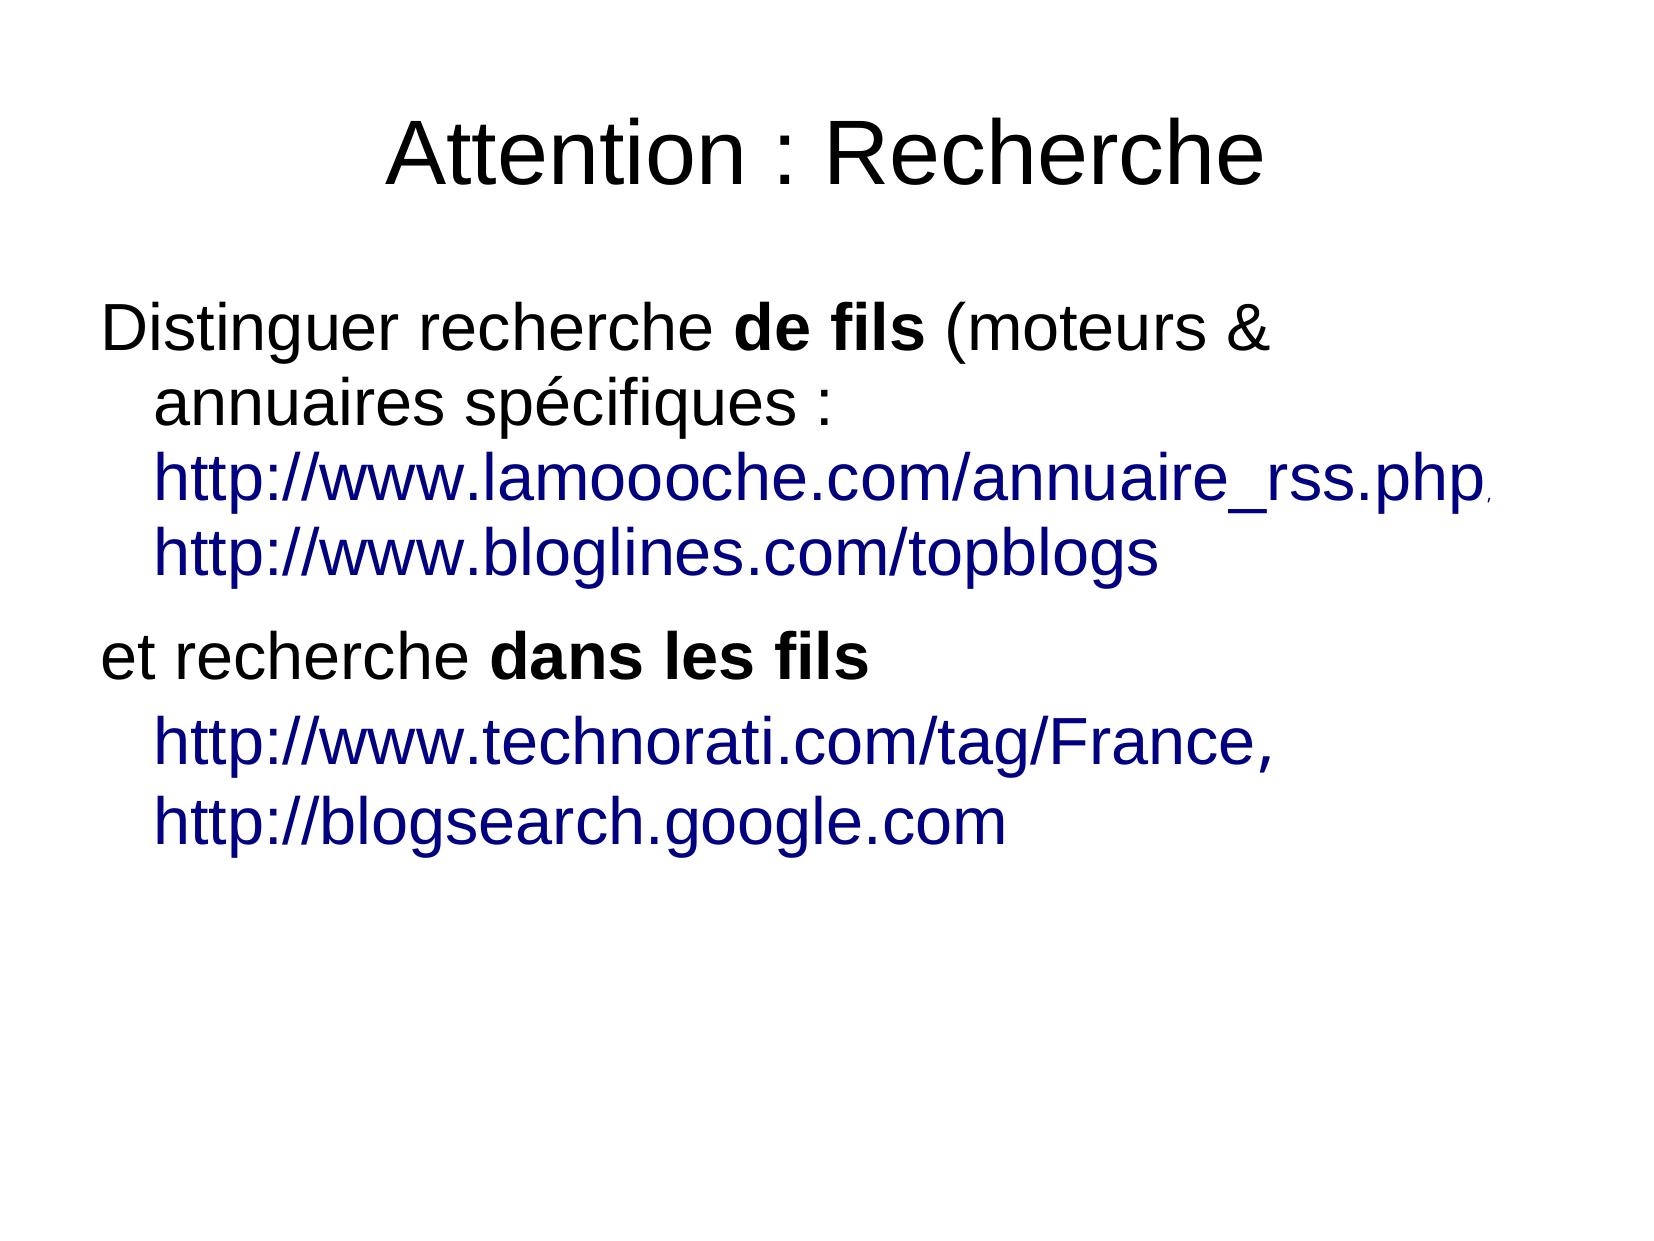

Attention : Recherche
# Distinguer recherche de fils (moteurs & annuaires spécifiques : http://www.lamoooche.com/annuaire_rss.php, http://www.bloglines.com/topblogs
et recherche dans les fils http://www.technorati.com/tag/France, http://blogsearch.google.com